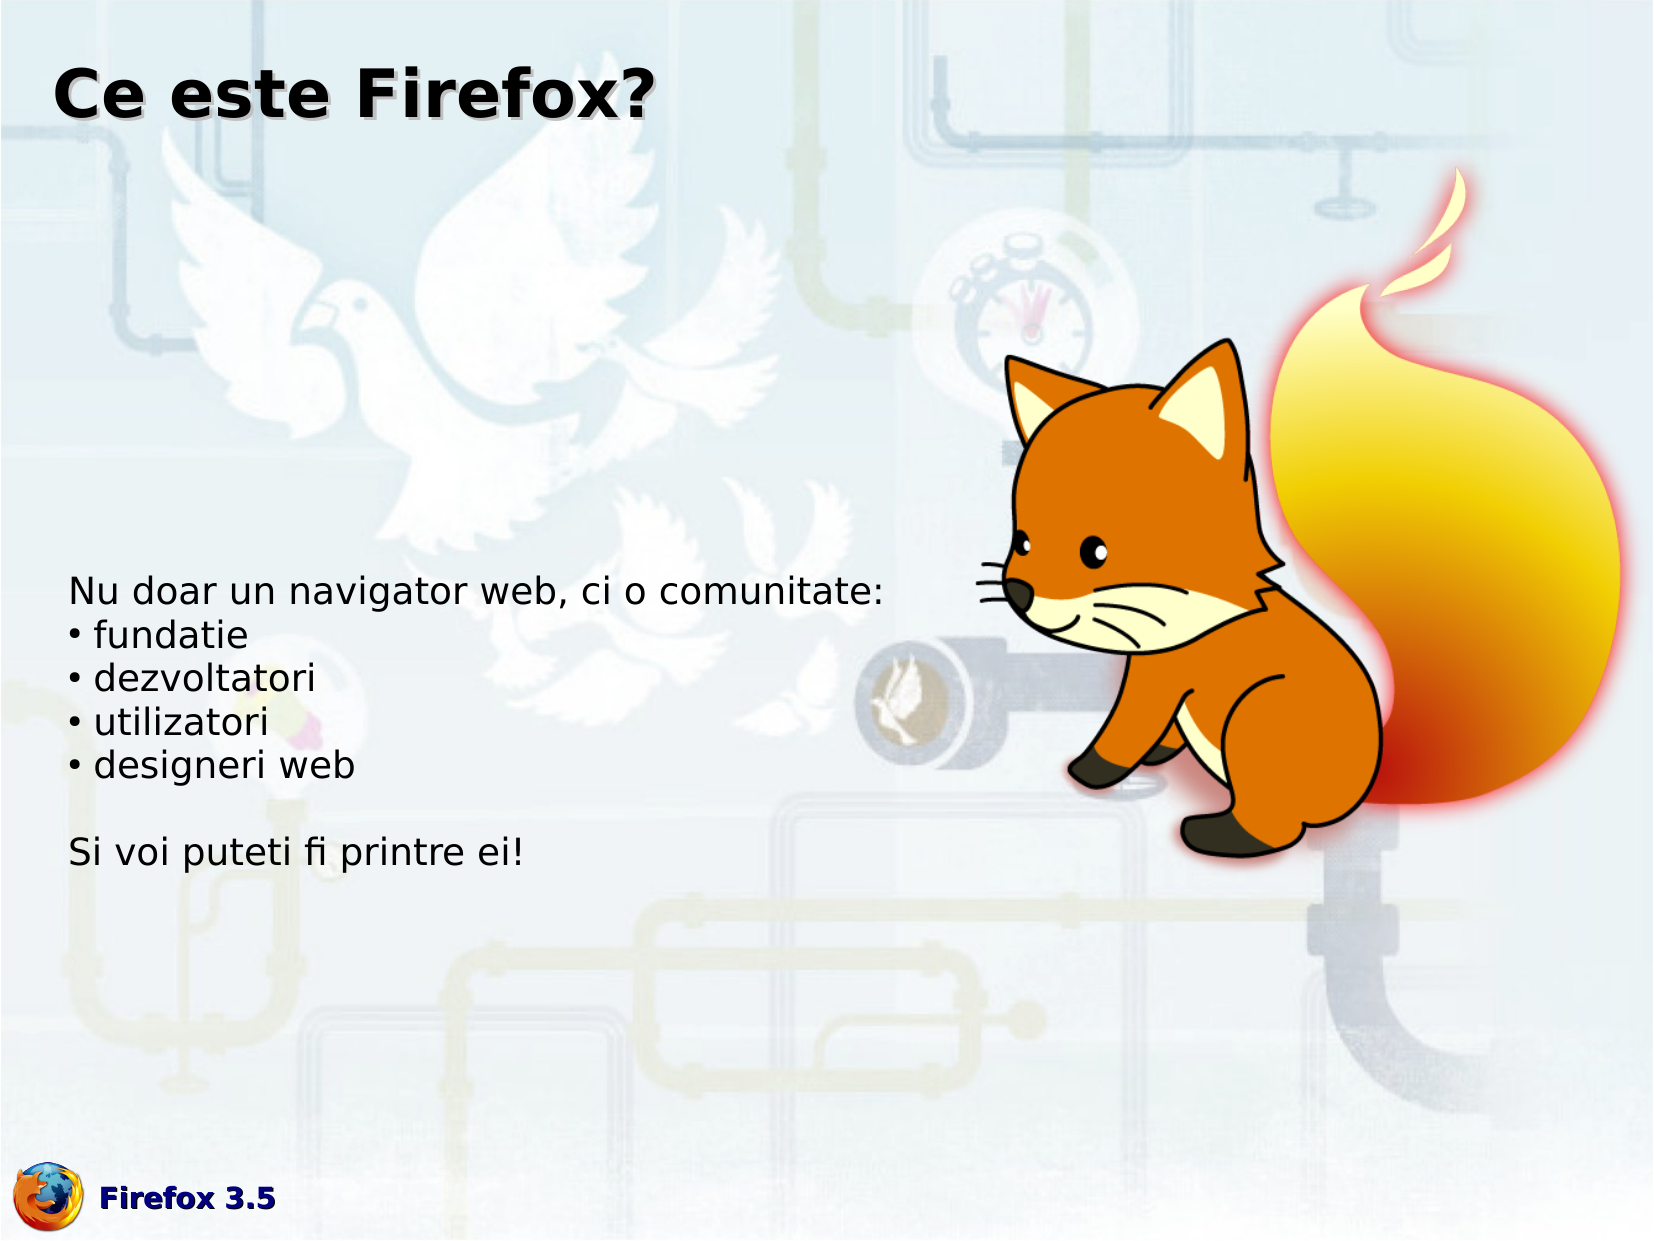

Ce este Firefox?
Nu doar un navigator web, ci o comunitate:
 fundatie
 dezvoltatori
 utilizatori
 designeri web
Si voi puteti fi printre ei!
Firefox 3.5